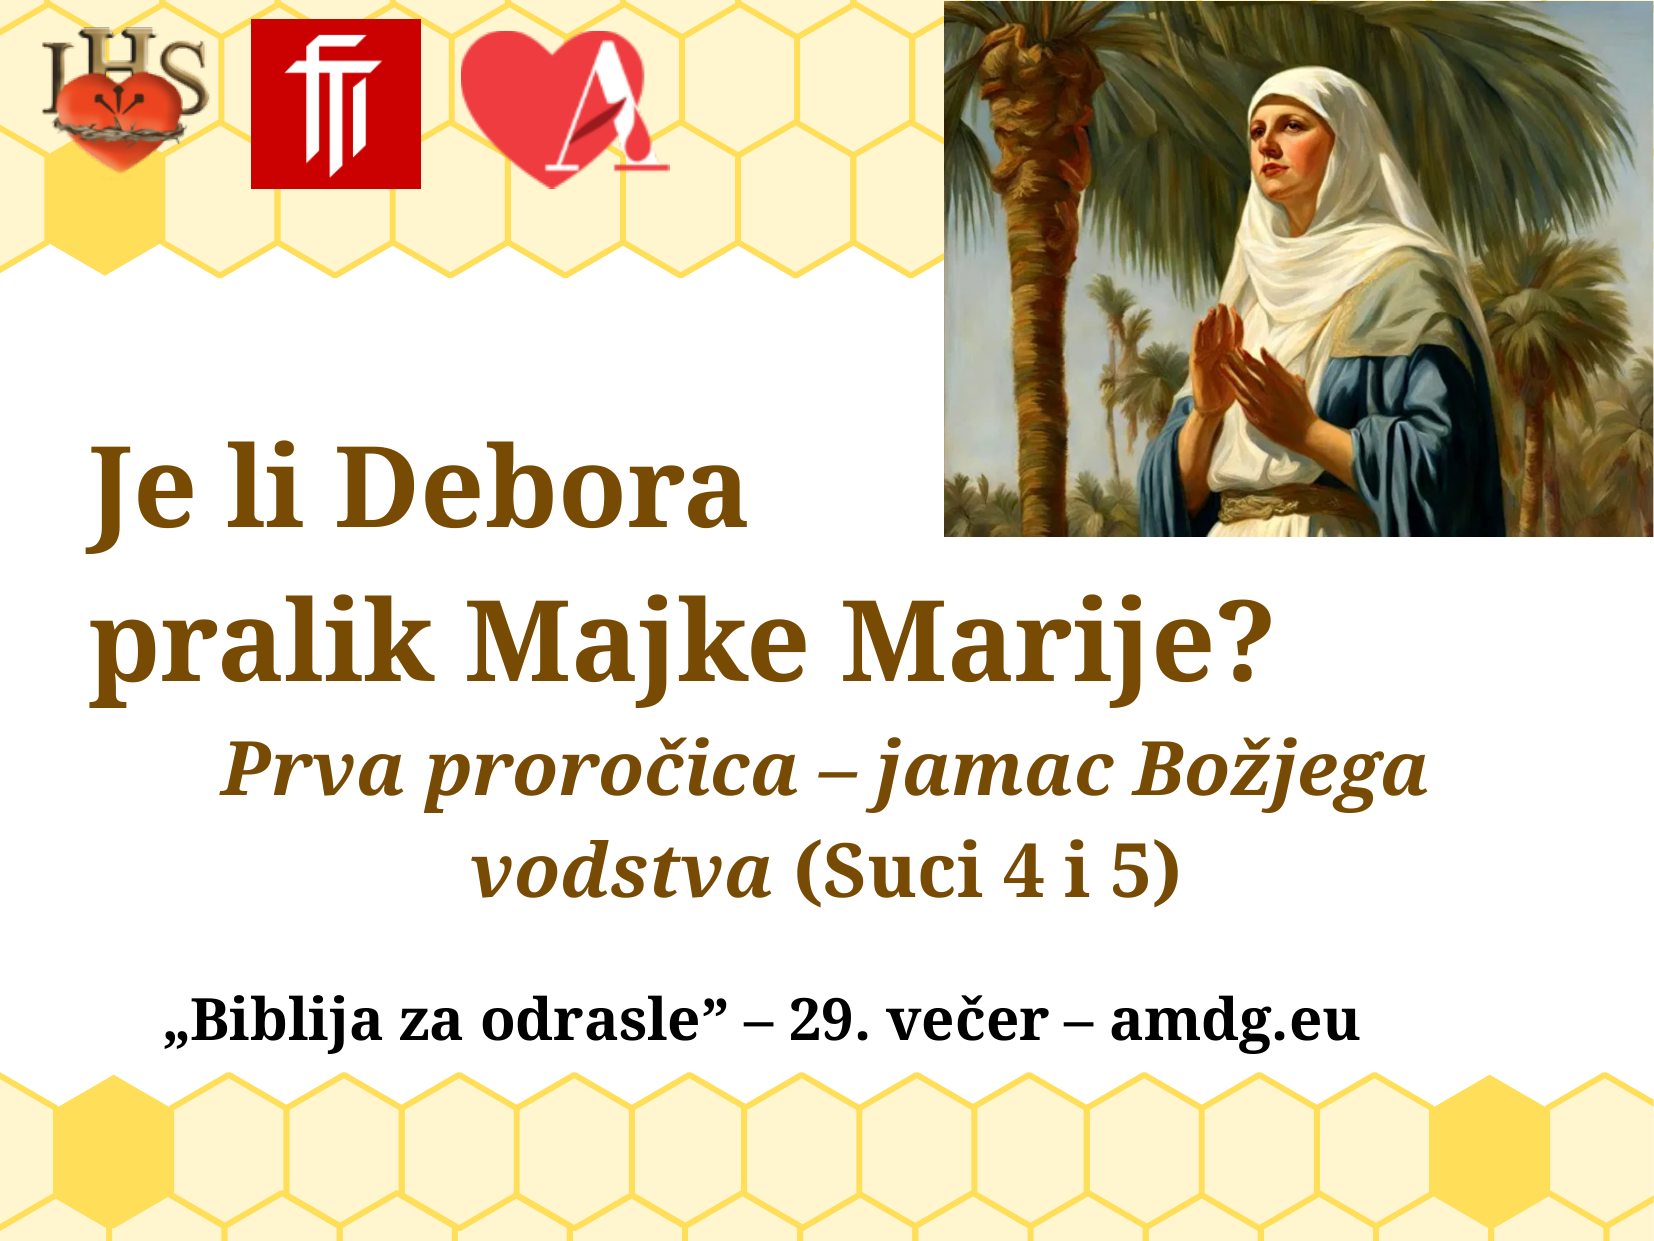

# Je li Debora pralik Majke Marije?
Prva proročica – jamac Božjega vodstva (Suci 4 i 5)
„Biblija za odrasle” – 29. večer – amdg.eu